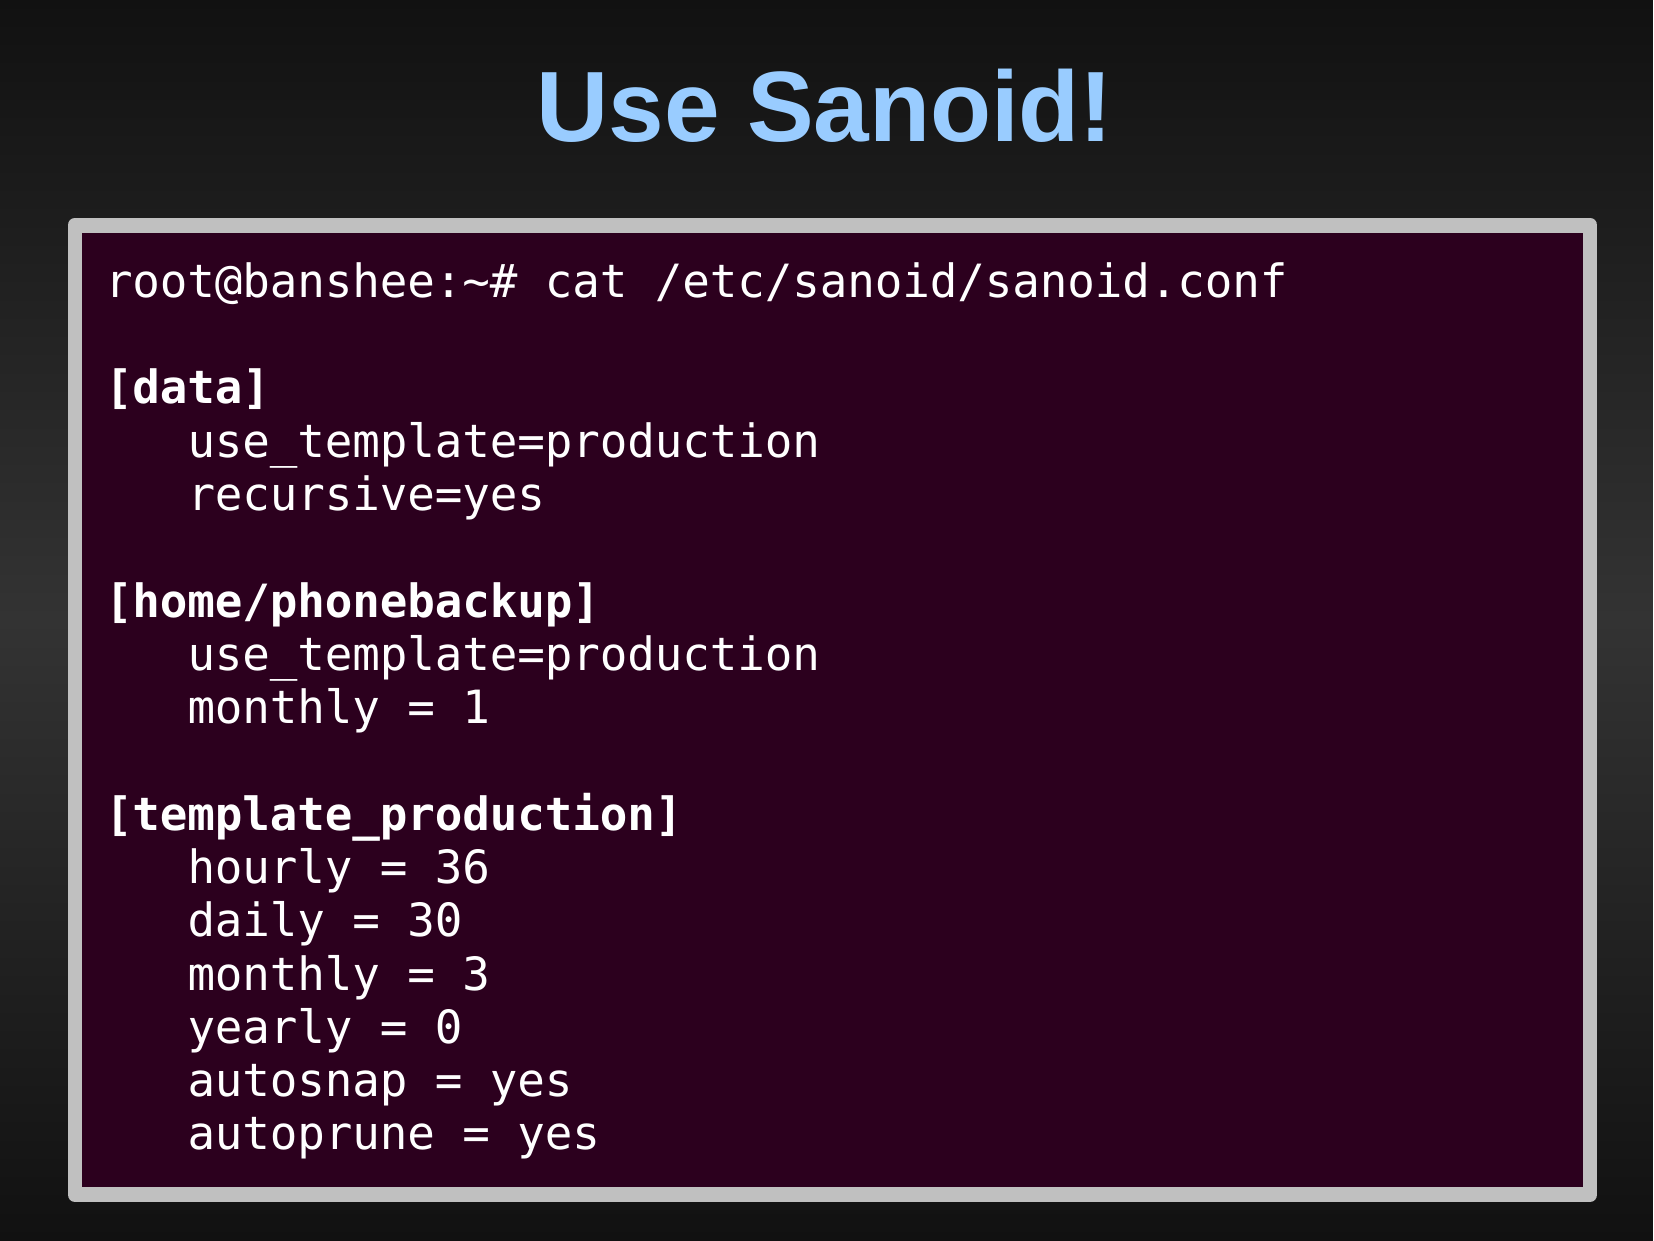

# Use Sanoid!
root@banshee:~# cat /etc/sanoid/sanoid.conf
[data]
 use_template=production
 recursive=yes
[home/phonebackup]
 use_template=production
 monthly = 1
[template_production]
 hourly = 36
 daily = 30
 monthly = 3
 yearly = 0
 autosnap = yes
 autoprune = yes